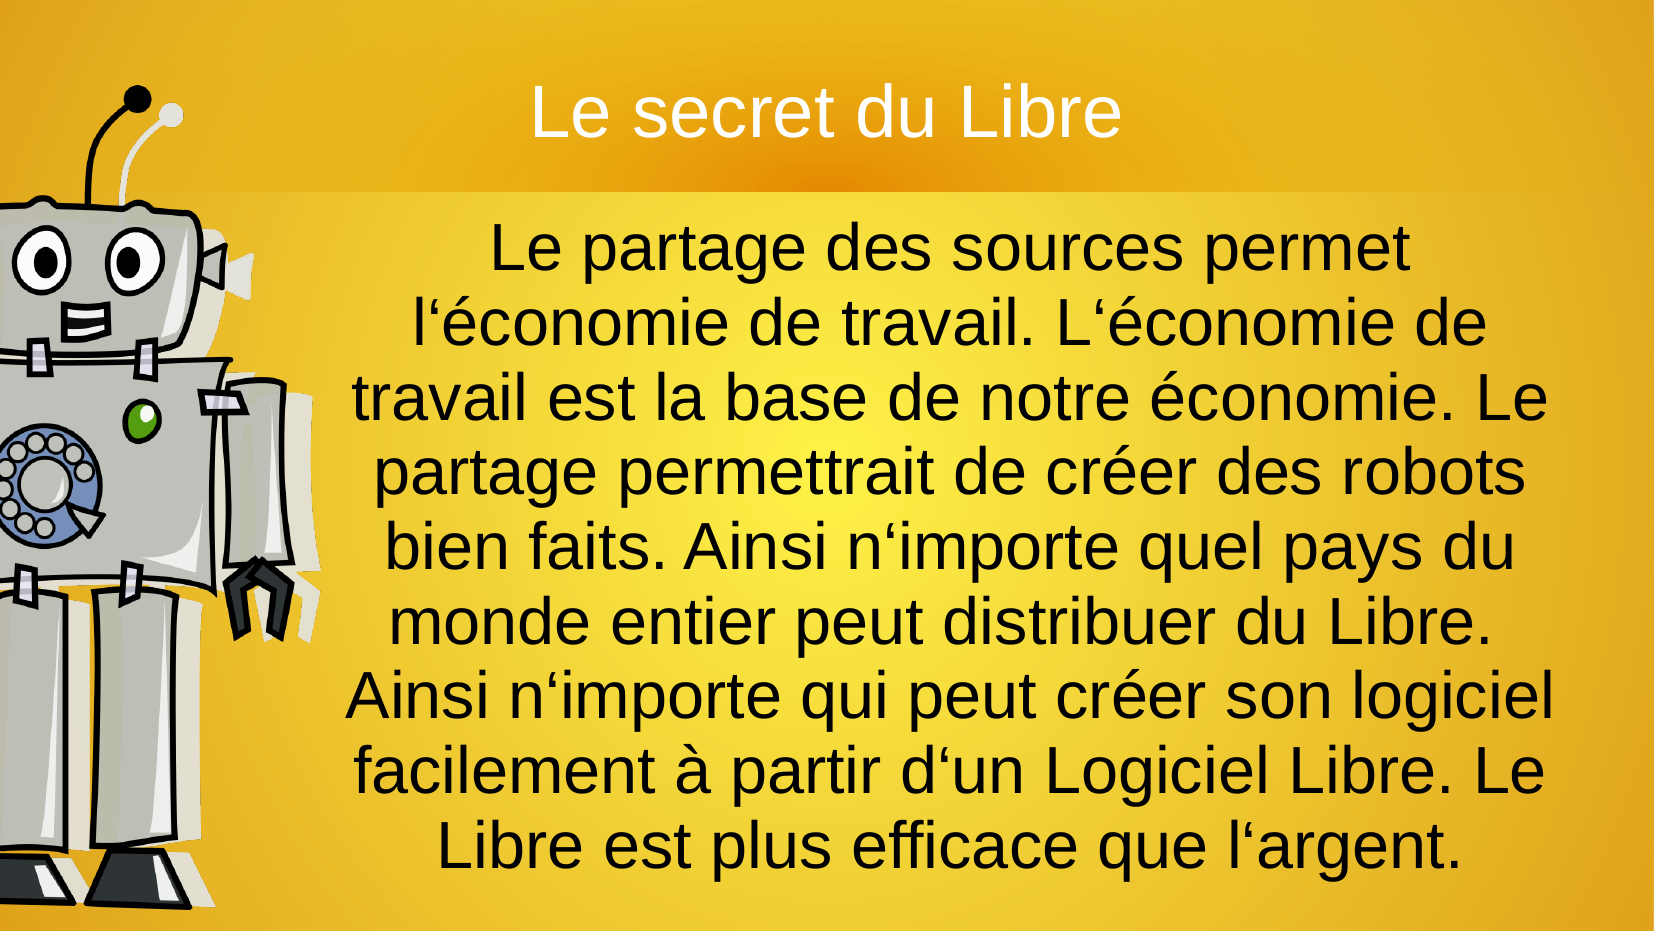

# Le secret du Libre
Le partage des sources permet l‘économie de travail. L‘économie de travail est la base de notre économie. Le partage permettrait de créer des robots bien faits. Ainsi n‘importe quel pays du monde entier peut distribuer du Libre.
Ainsi n‘importe qui peut créer son logiciel facilement à partir d‘un Logiciel Libre. Le Libre est plus efficace que l‘argent.